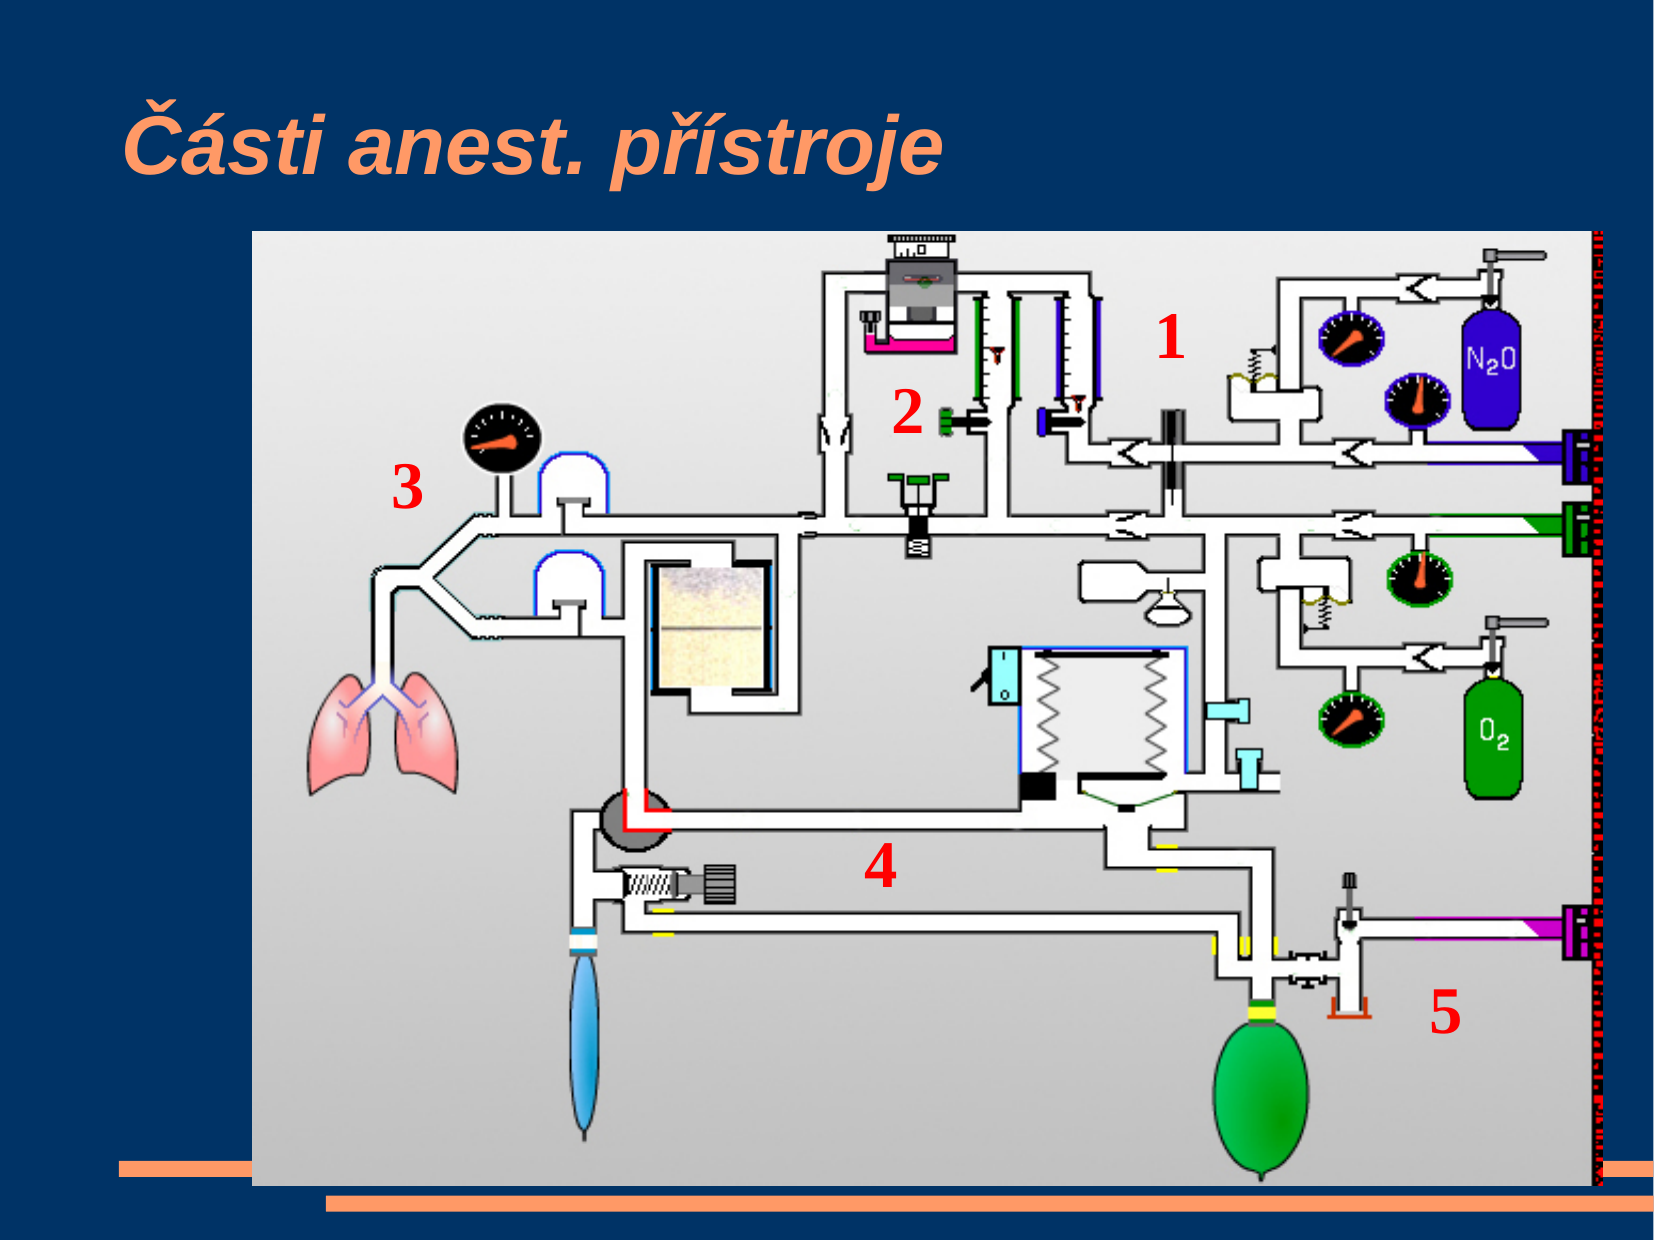

# Části anest. přístroje
1
2
3
4
5